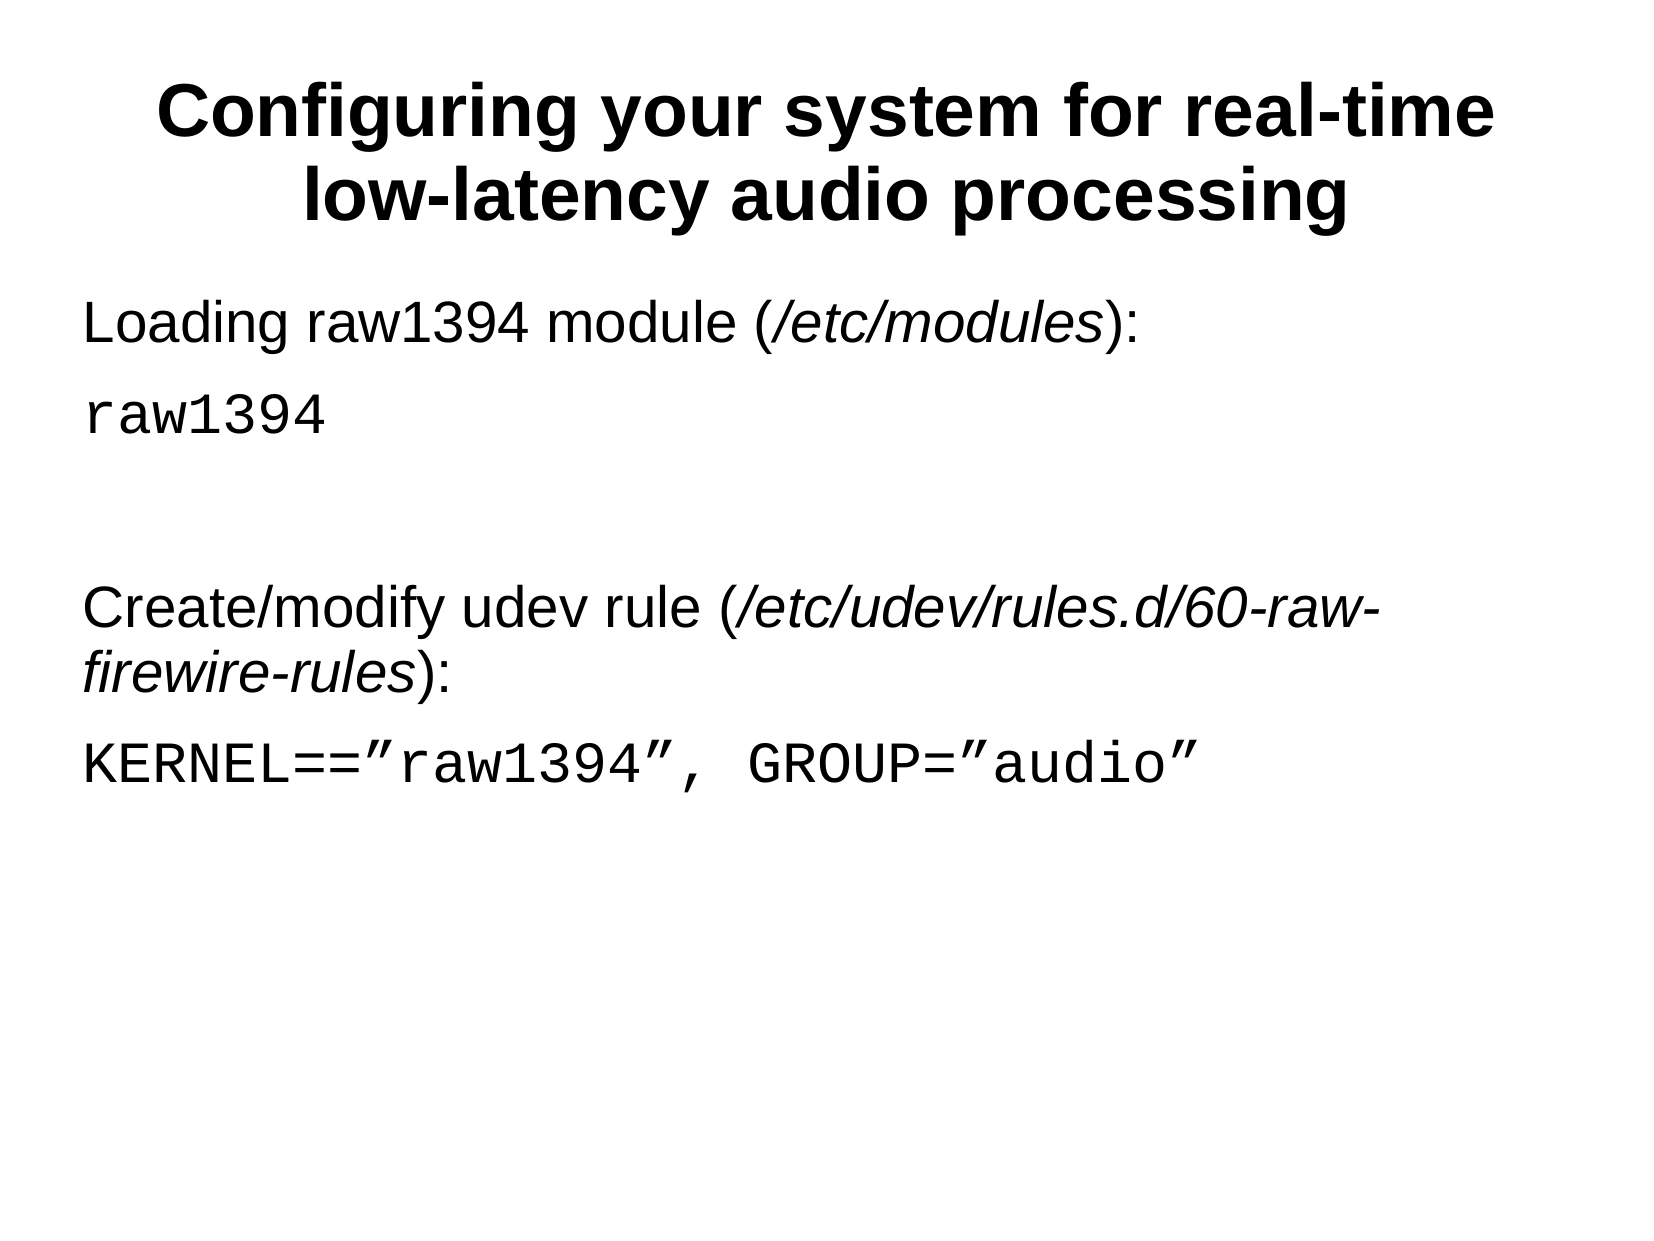

# Configuring your system for real-time low-latency audio processing
Loading raw1394 module (/etc/modules):
raw1394
Create/modify udev rule (/etc/udev/rules.d/60-raw-firewire-rules):
KERNEL==”raw1394”, GROUP=”audio”